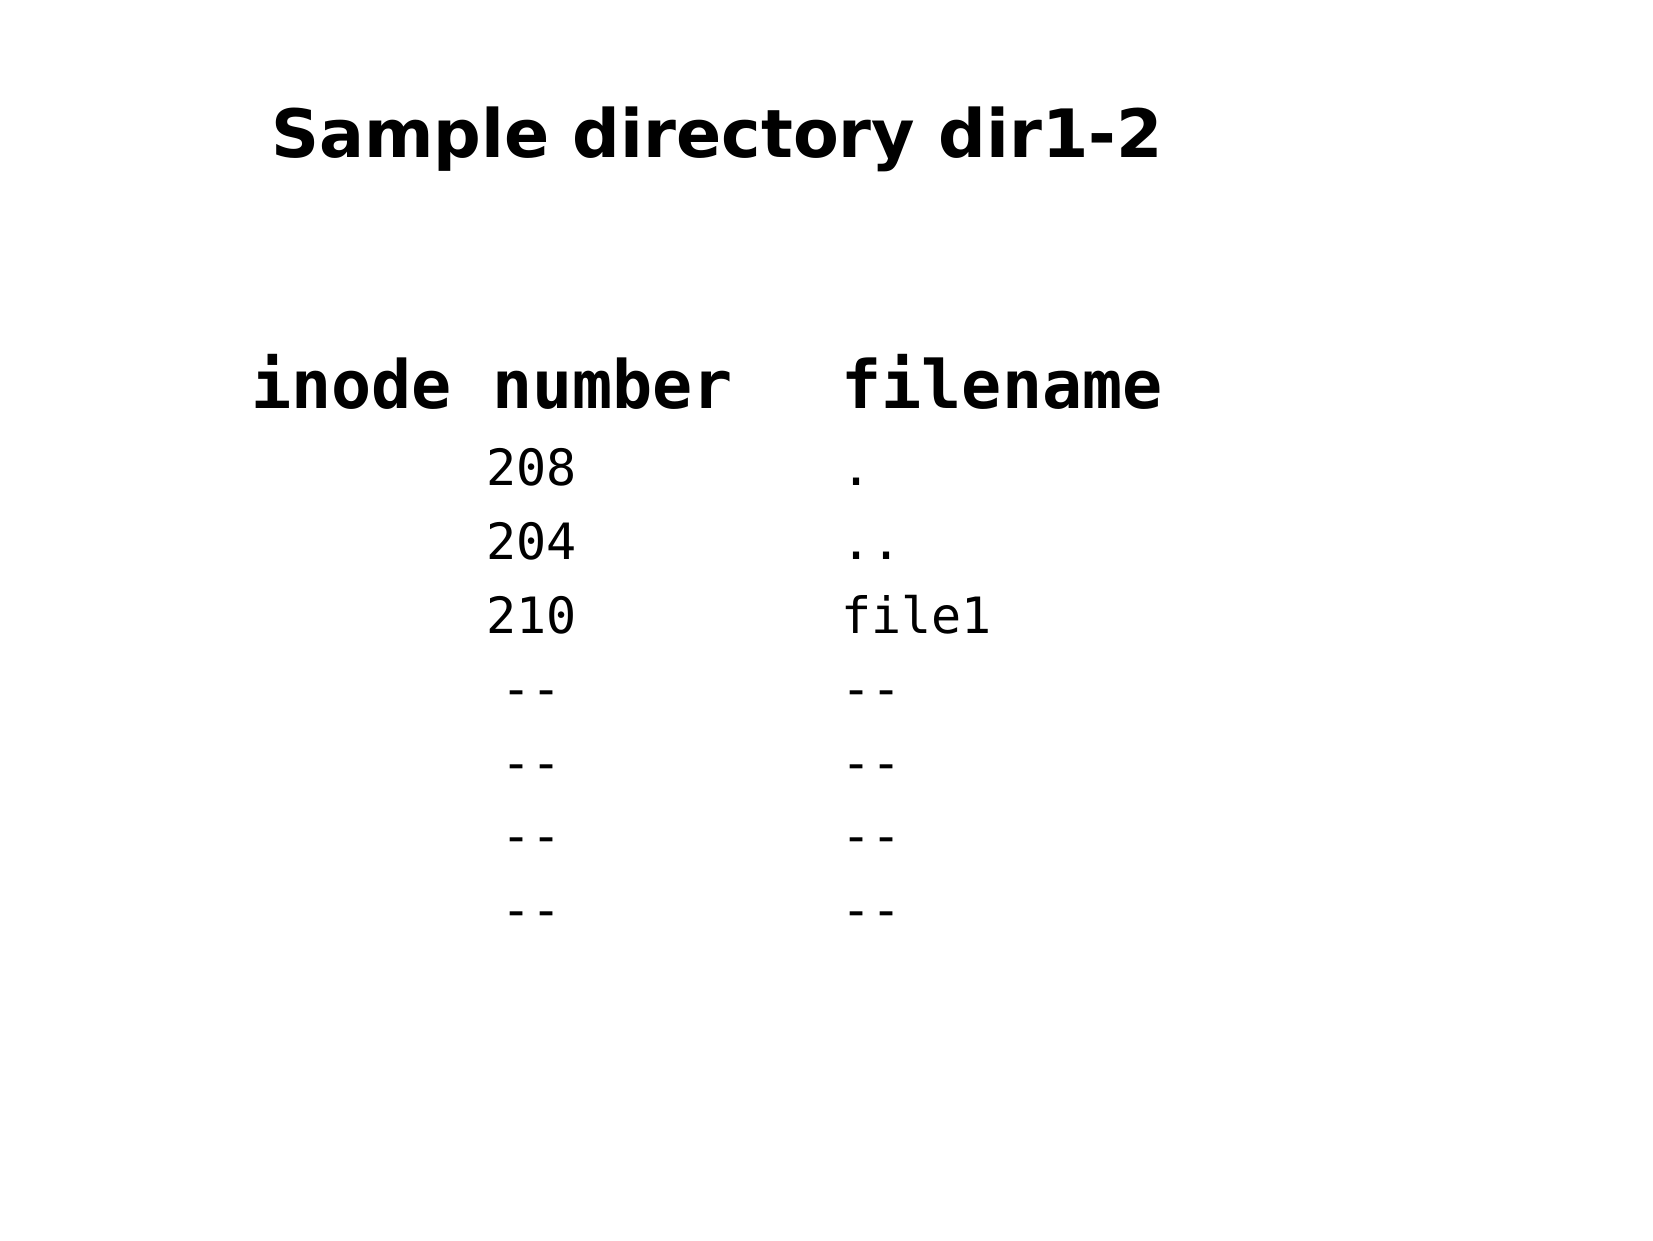

Sample directory dir1-2
| inode number | filename |
| --- | --- |
| 208 | . |
| 204 | .. |
| 210 | file1 |
| -- | -- |
| -- | -- |
| -- | -- |
| -- | -- |